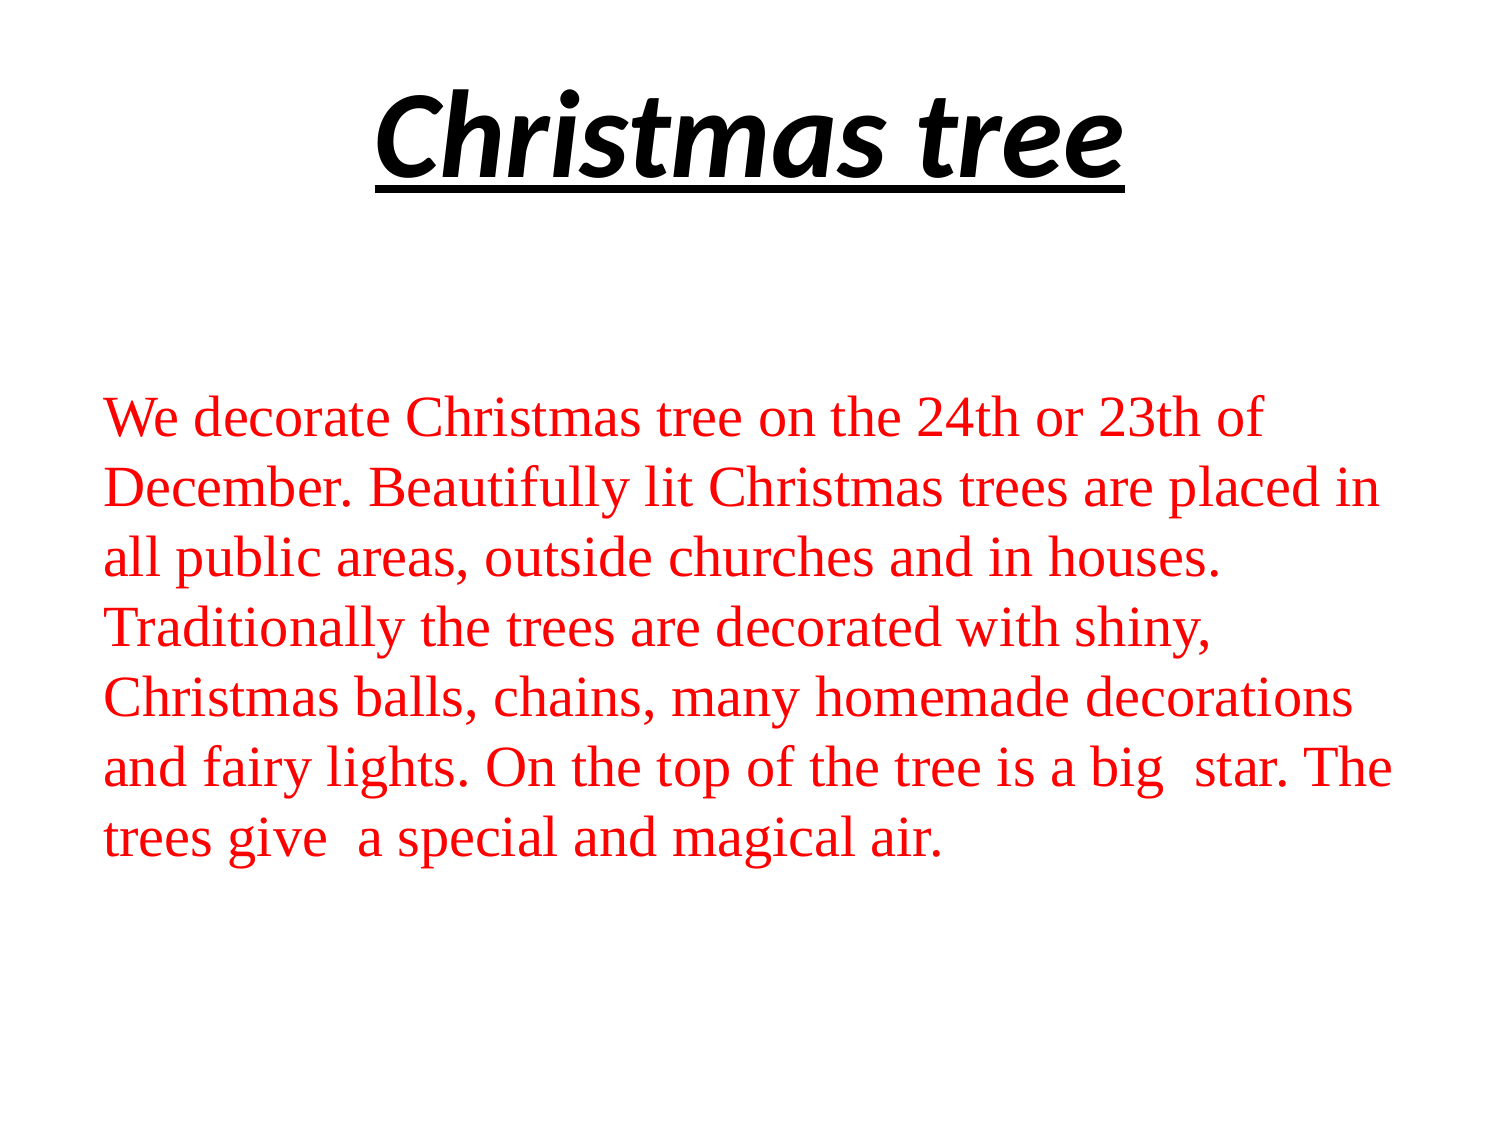

# Christmas tree
We decorate Christmas tree on the 24th or 23th of December. Beautifully lit Christmas trees are placed in all public areas, outside churches and in houses. Traditionally the trees are decorated with shiny, Christmas balls, chains, many homemade decorations and fairy lights. On the top of the tree is a big star. The trees give a special and magical air.